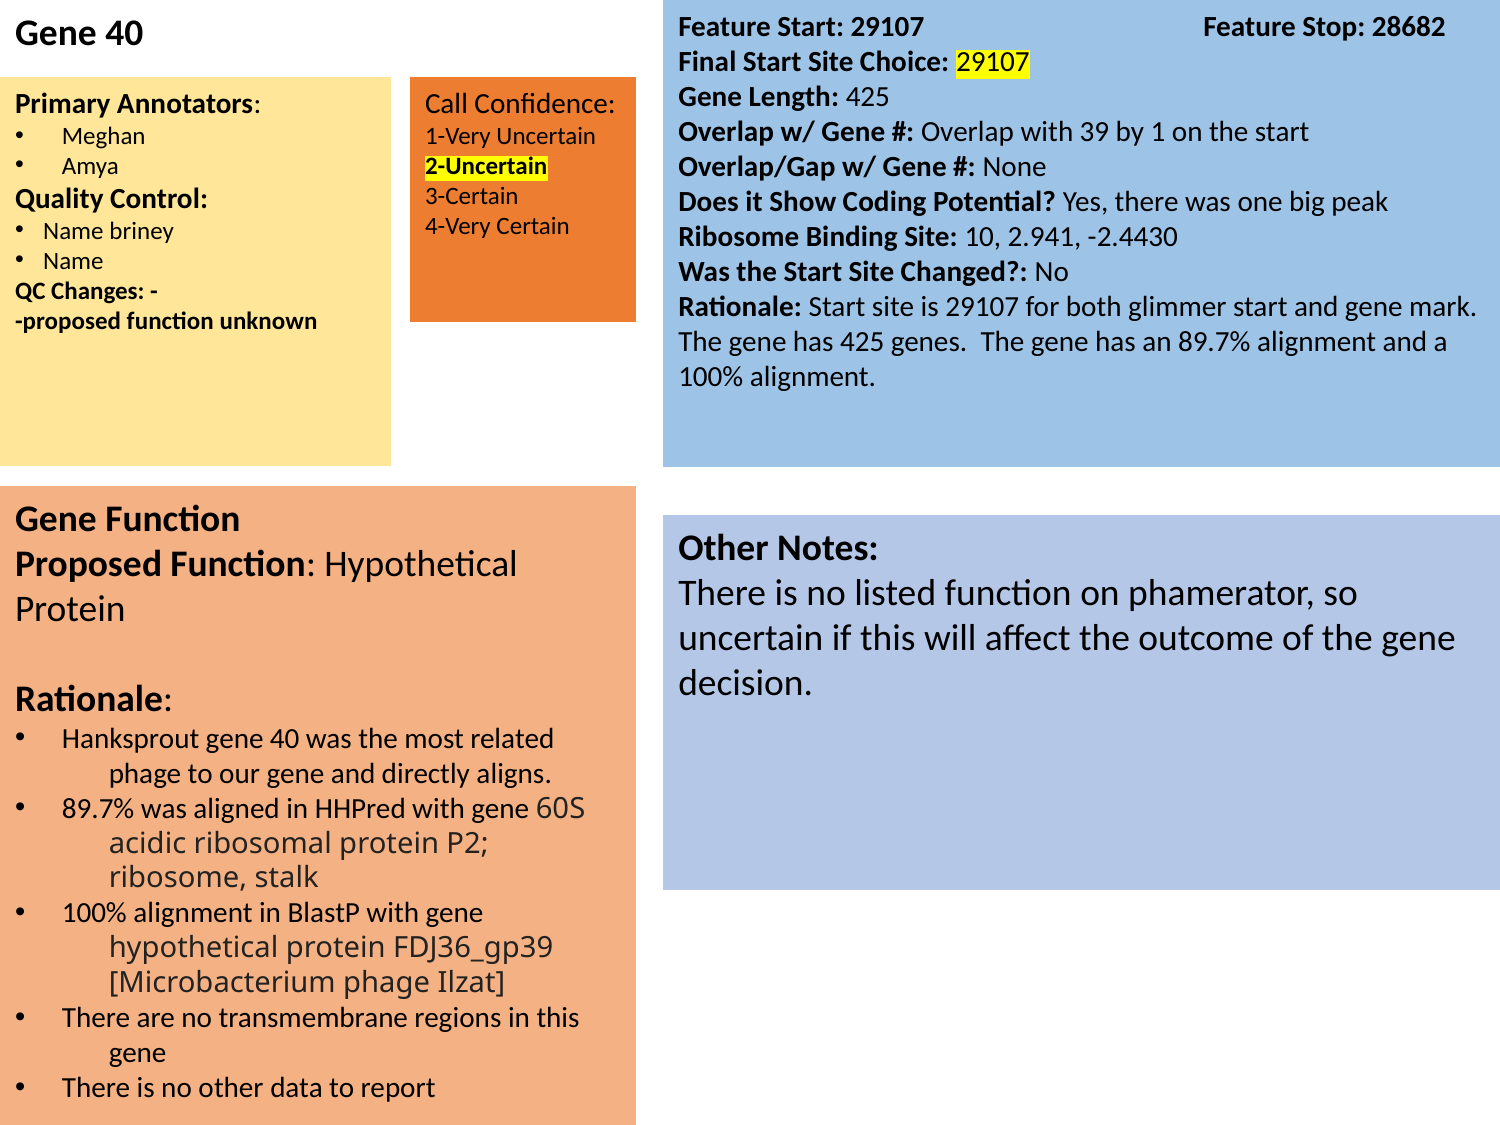

Gene 40
Feature Start: 29107				Feature Stop: 28682
Final Start Site Choice: 29107
Gene Length: 425
Overlap w/ Gene #: Overlap with 39 by 1 on the start
Overlap/Gap w/ Gene #: None
Does it Show Coding Potential? Yes, there was one big peak
Ribosome Binding Site: 10, 2.941, -2.4430
Was the Start Site Changed?: No
Rationale: Start site is 29107 for both glimmer start and gene mark. The gene has 425 genes. The gene has an 89.7% alignment and a 100% alignment.
Primary Annotators:
Meghan
Amya
Quality Control:
Name briney
Name
QC Changes: -
-proposed function unknown
Call Confidence:
1-Very Uncertain
2-Uncertain
3-Certain
4-Very Certain
Gene Function
Proposed Function: Hypothetical Protein
Rationale:
Hanksprout gene 40 was the most related phage to our gene and directly aligns.
89.7% was aligned in HHPred with gene 60S acidic ribosomal protein P2; ribosome, stalk
100% alignment in BlastP with gene hypothetical protein FDJ36_gp39 [Microbacterium phage Ilzat]
There are no transmembrane regions in this gene
There is no other data to report
Other Notes:
There is no listed function on phamerator, so uncertain if this will affect the outcome of the gene decision.